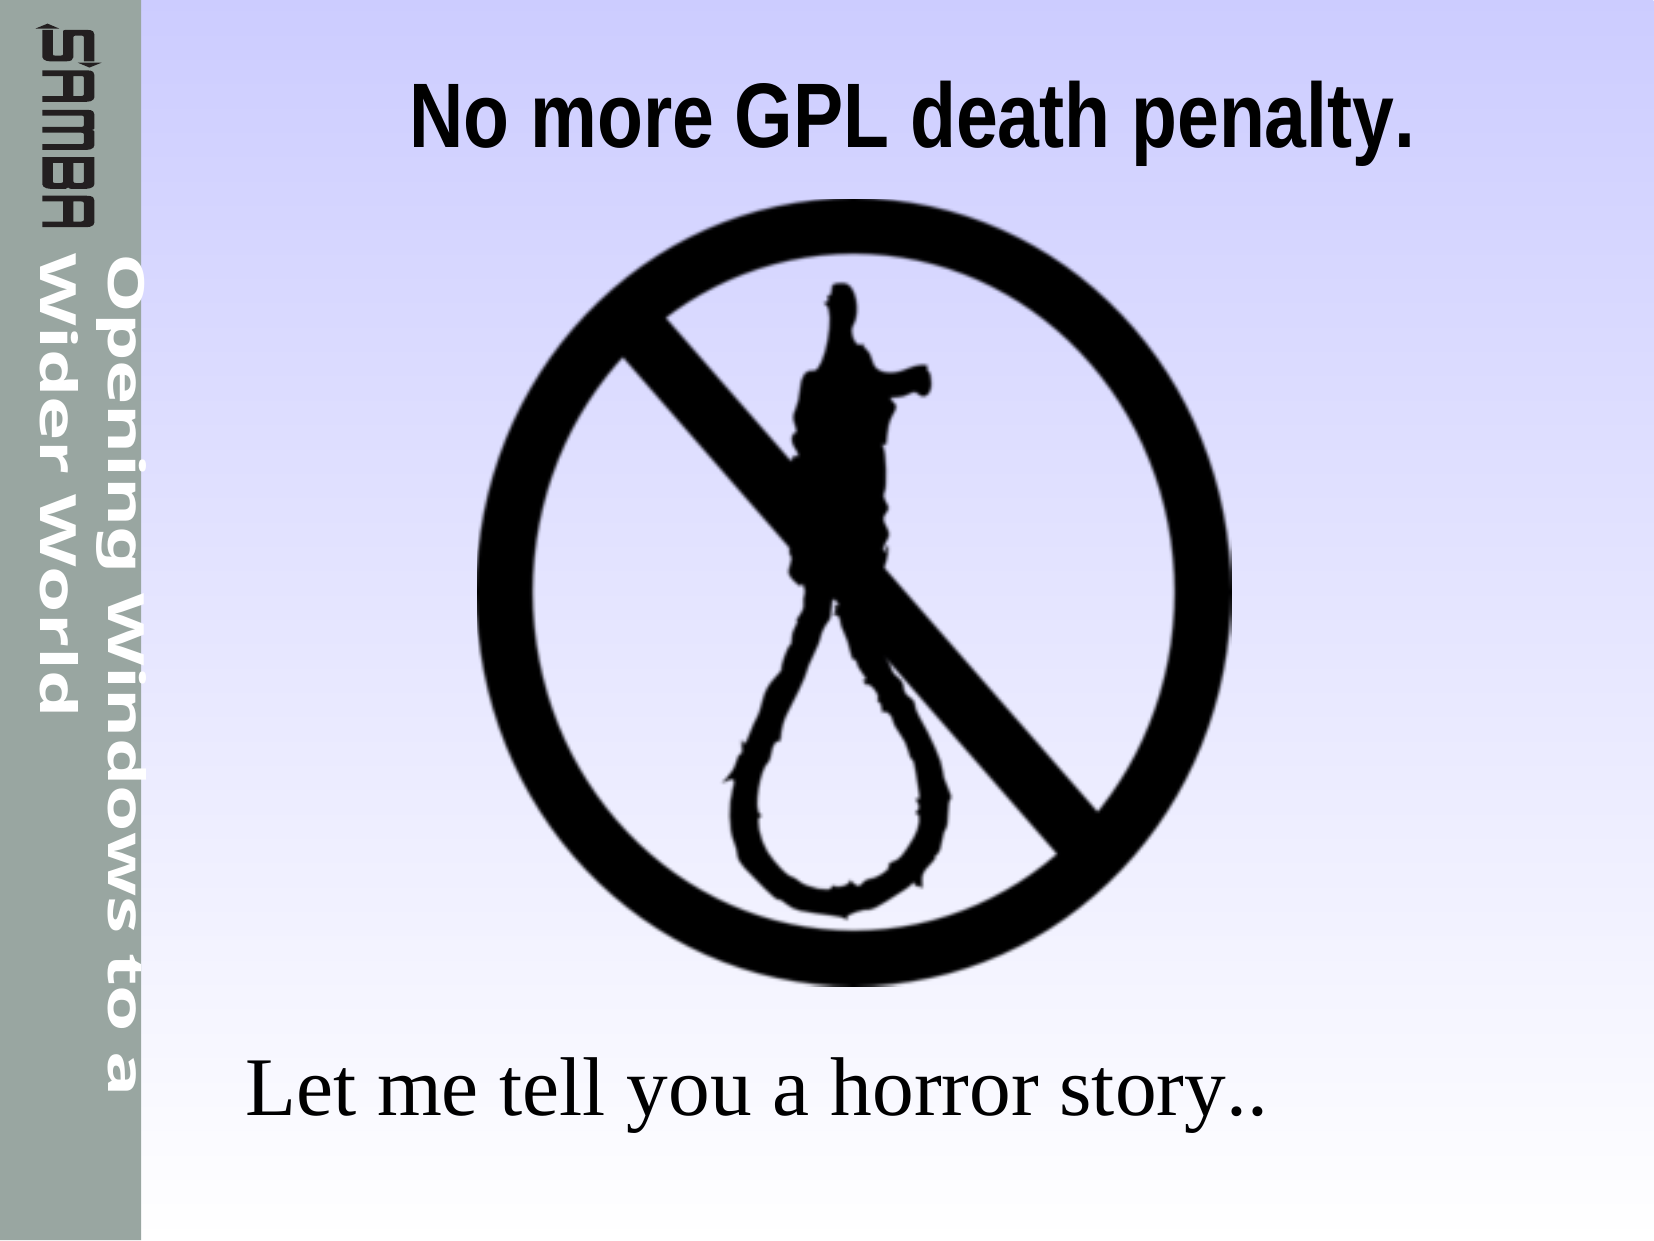

# No more GPL death penalty.
Let me tell you a horror story..